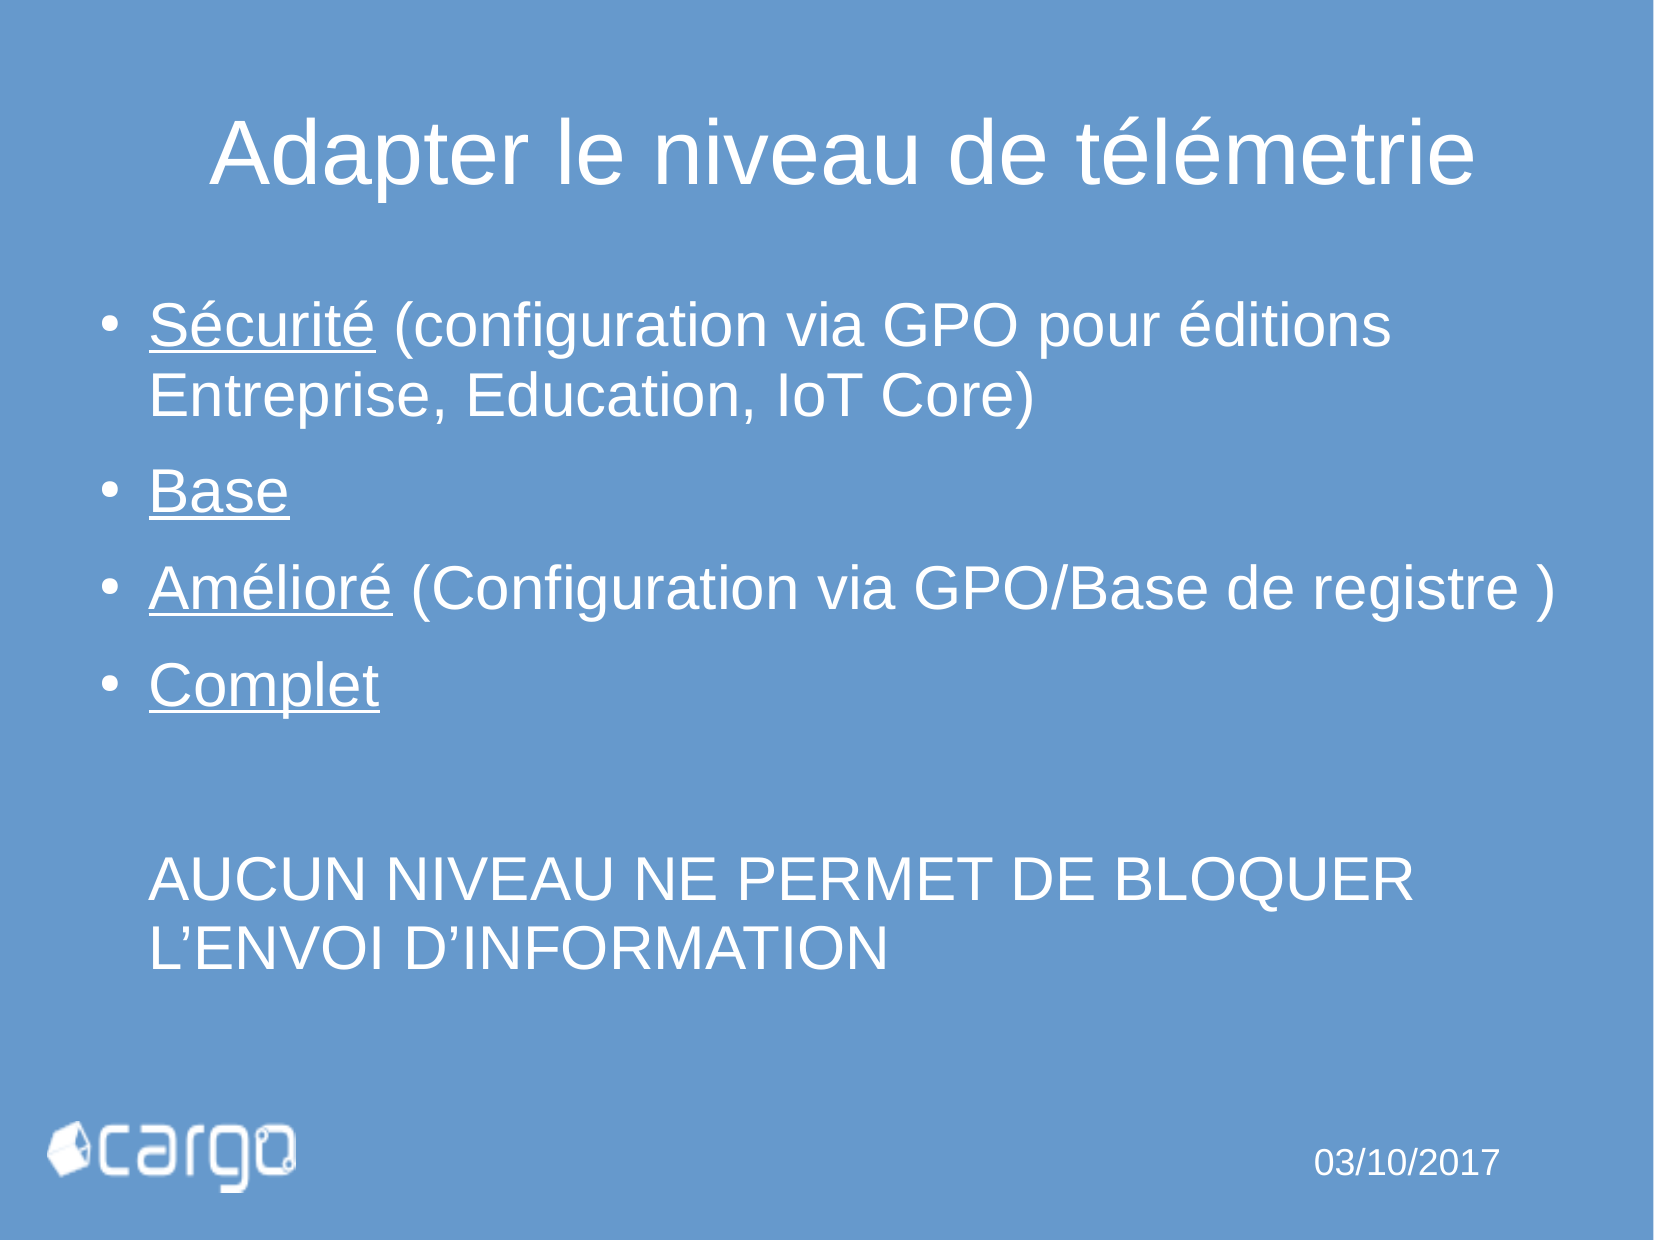

# Adapter le niveau de télémetrie
Sécurité (configuration via GPO pour éditions Entreprise, Education, IoT Core)
Base
Amélioré (Configuration via GPO/Base de registre )
Complet
AUCUN NIVEAU NE PERMET DE BLOQUER L’ENVOI D’INFORMATION
03/10/2017